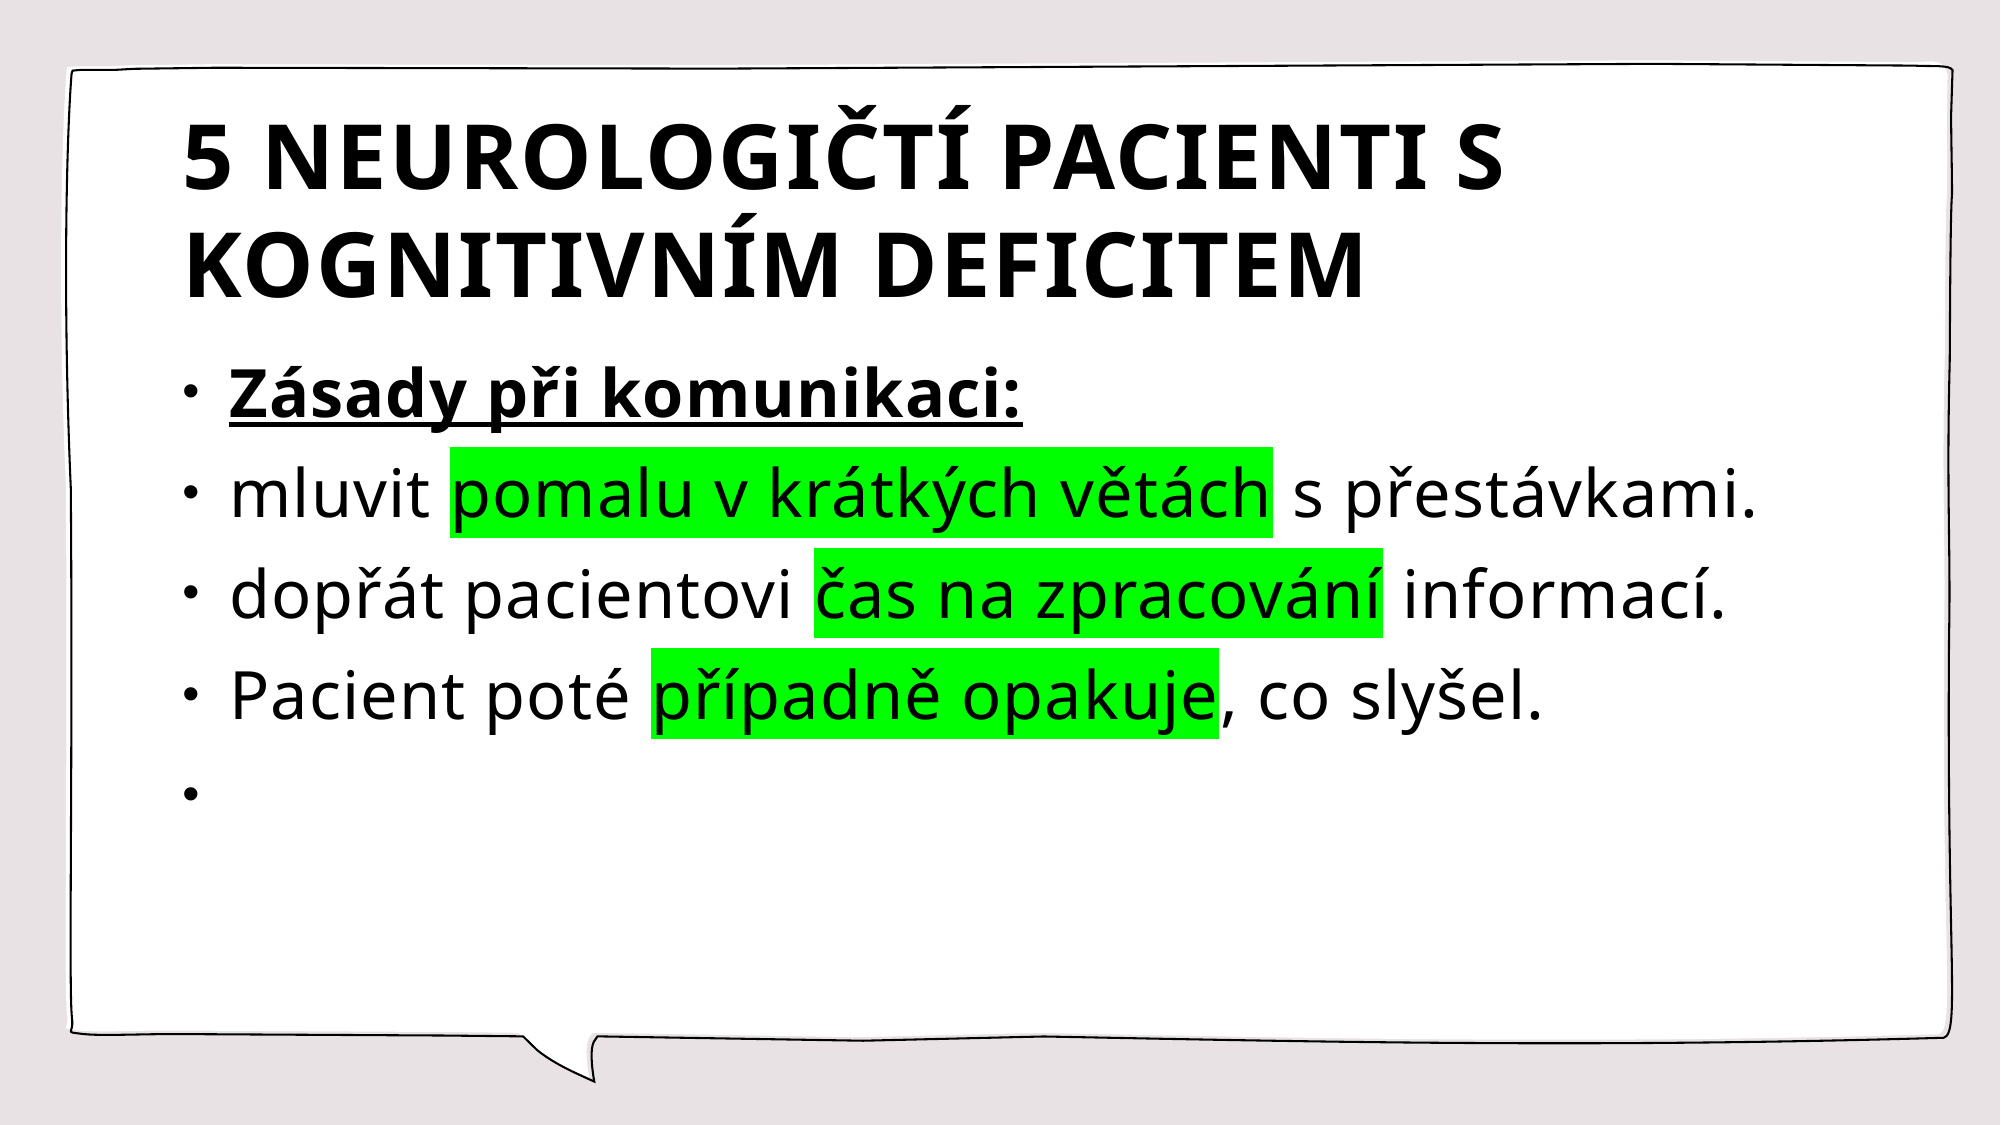

# 5 NEUROLOGIČTÍ PACIENTI S KOGNITIVNÍM DEFICITEM
Zásady při komunikaci:
mluvit pomalu v krátkých větách s přestávkami.
dopřát pacientovi čas na zpracování informací.
Pacient poté případně opakuje, co slyšel.